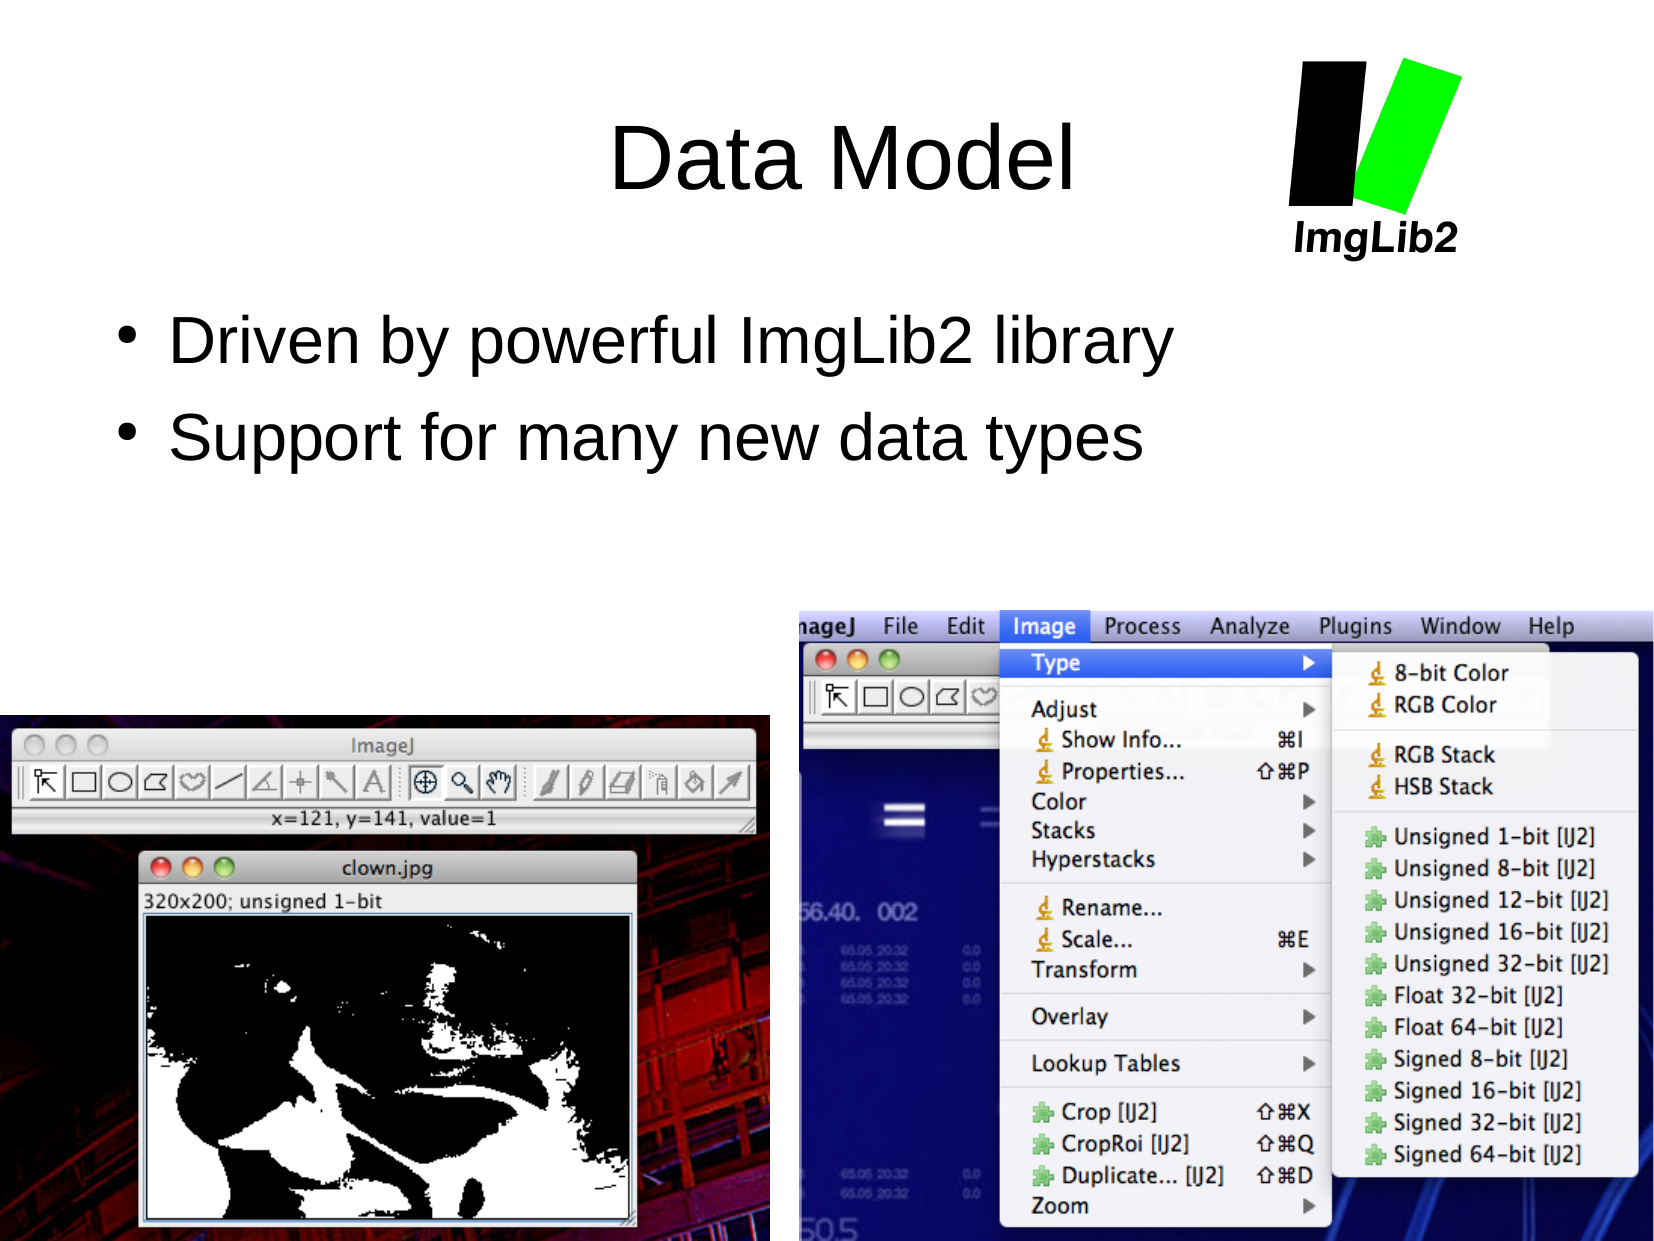

# Data Model
Driven by powerful ImgLib2 library
Support for many new data types